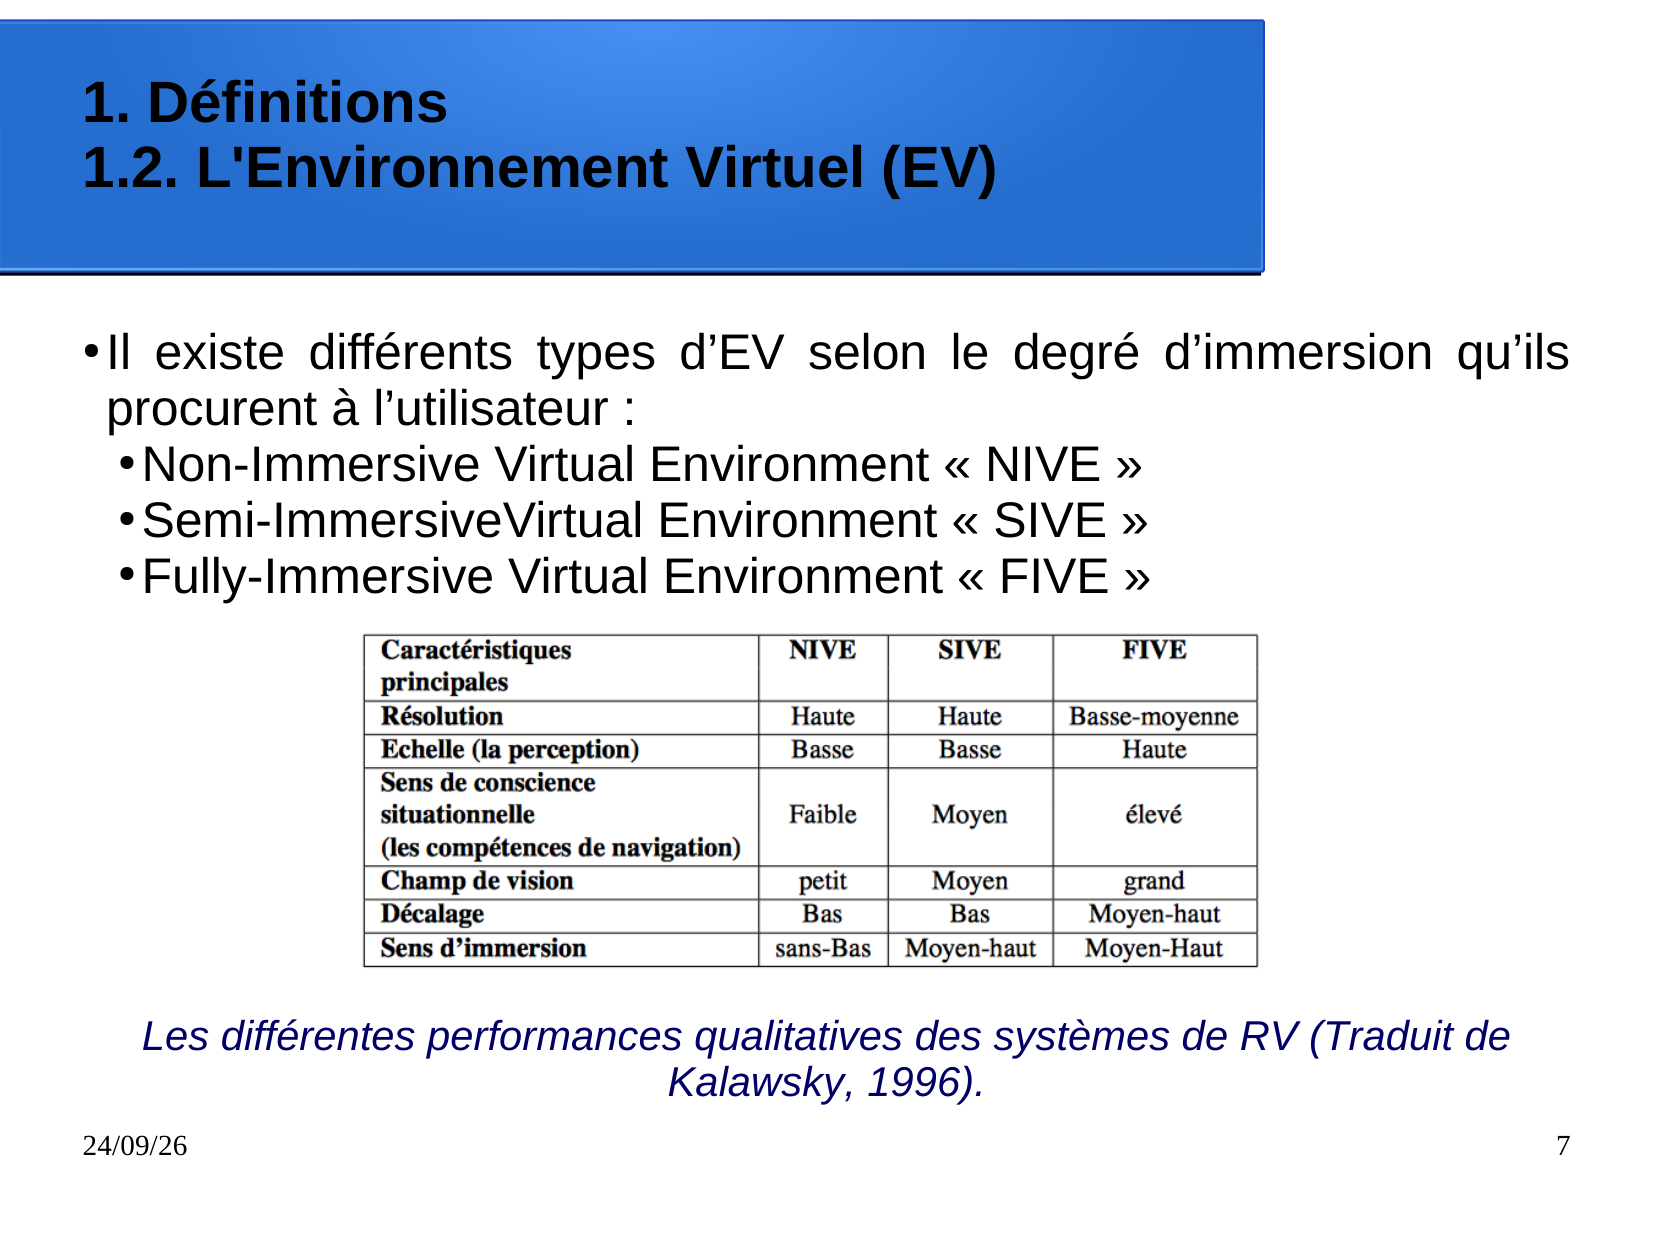

# 1. Définitions 1.2. L'Environnement Virtuel (EV)
Il existe différents types d’EV selon le degré d’immersion qu’ils procurent à l’utilisateur :
Non-Immersive Virtual Environment « NIVE »
Semi-ImmersiveVirtual Environment « SIVE »
Fully-Immersive Virtual Environment « FIVE »
Les différentes performances qualitatives des systèmes de RV (Traduit de Kalawsky, 1996).
7